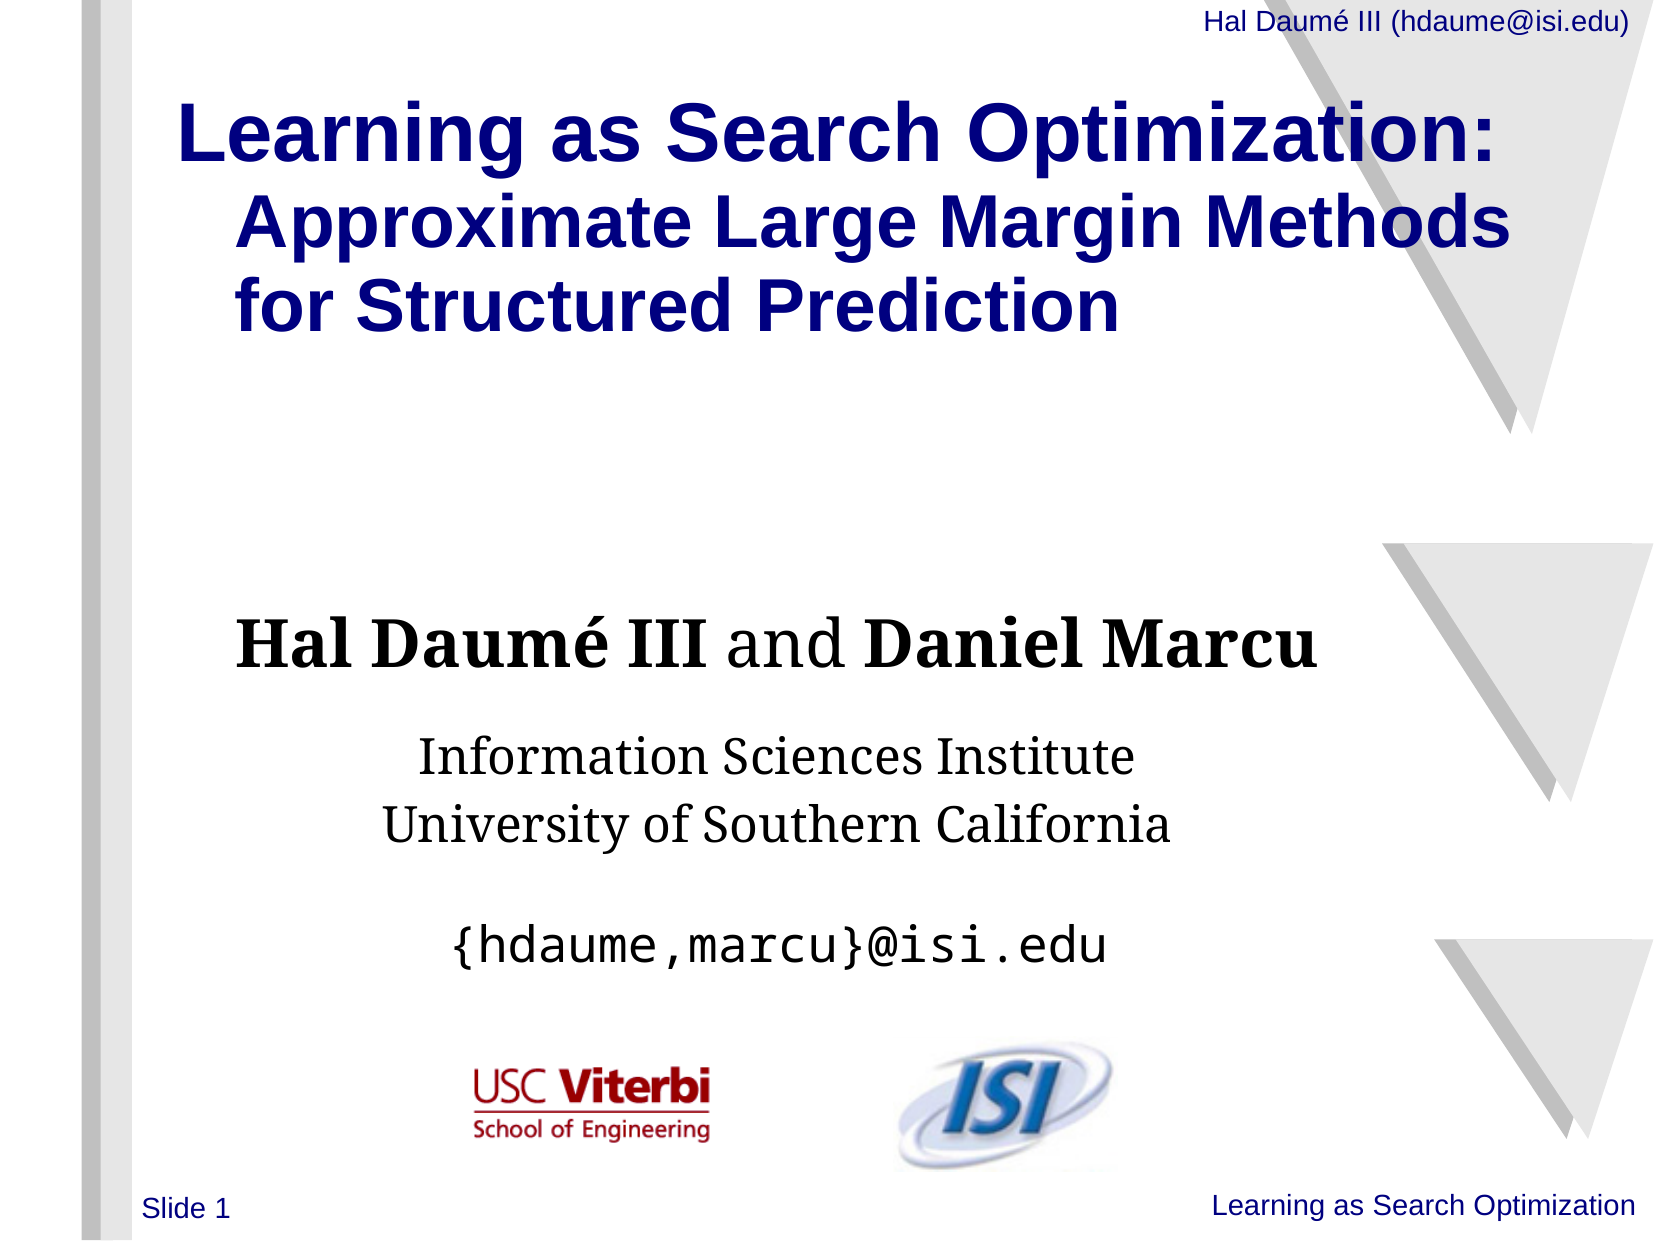

# Learning as Search Optimization: Approximate Large Margin Methods for Structured Prediction
Hal Daumé III and Daniel Marcu
Information Sciences Institute
University of Southern California
{hdaume,marcu}@isi.edu